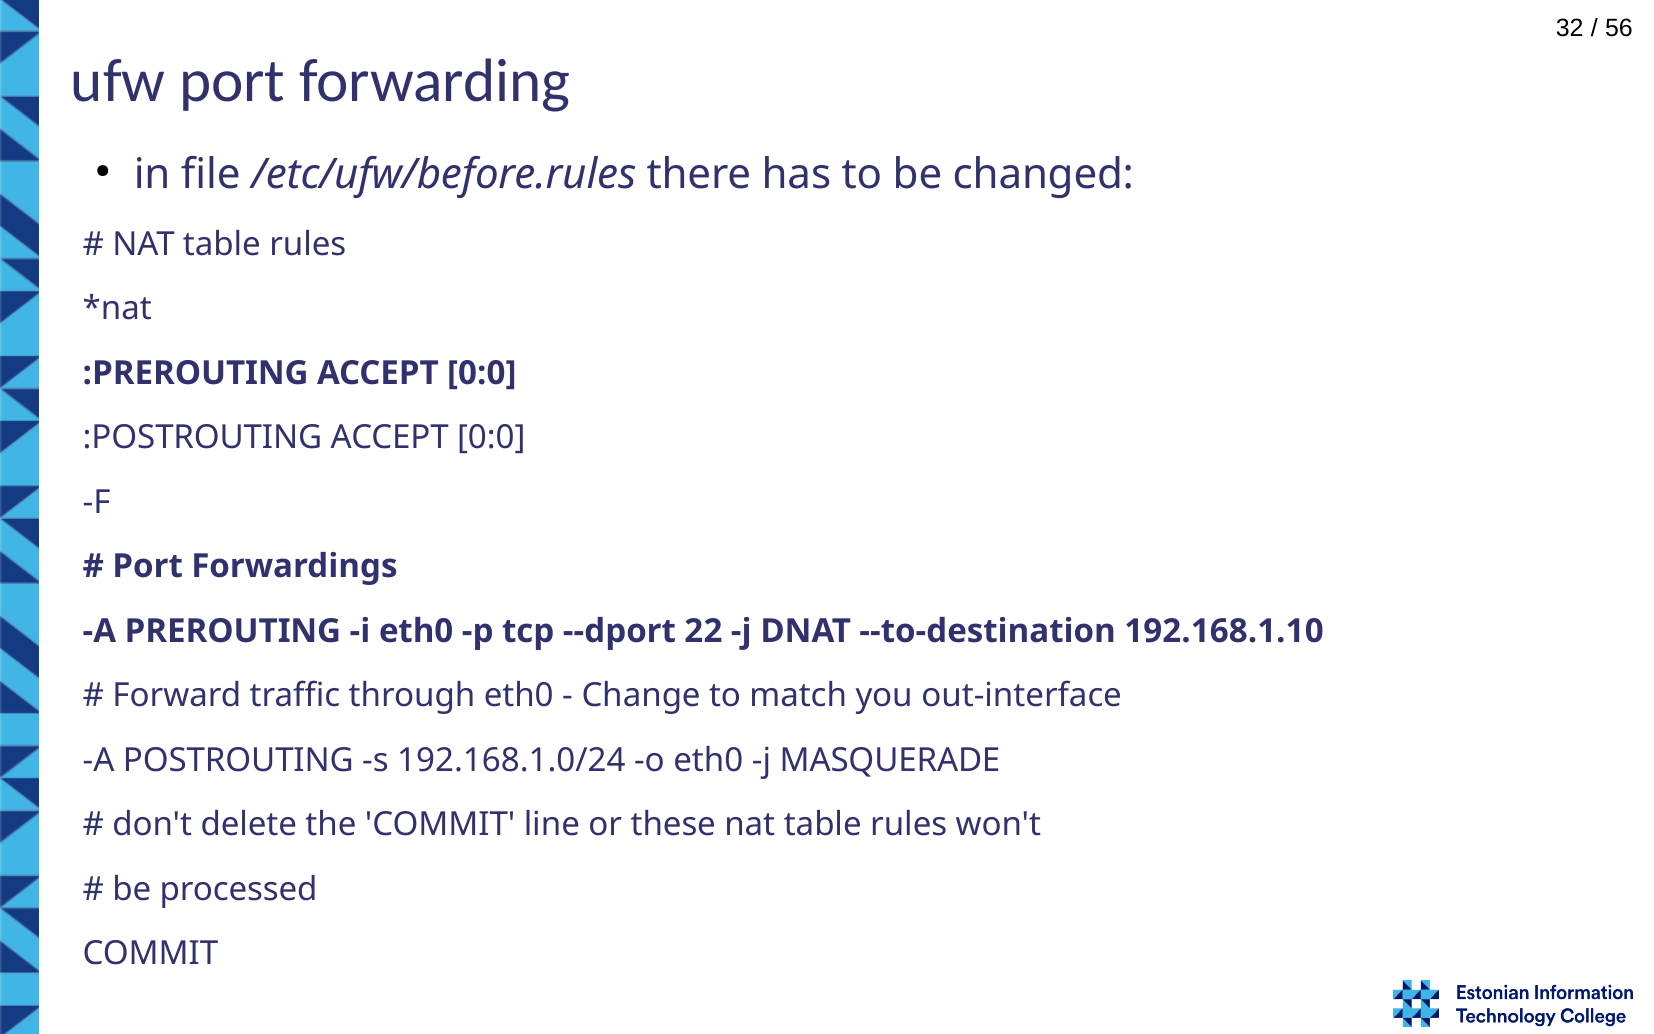

# ufw port forwarding
in file /etc/ufw/before.rules there has to be changed:
# NAT table rules
*nat
:PREROUTING ACCEPT [0:0]
:POSTROUTING ACCEPT [0:0]
-F
# Port Forwardings
-A PREROUTING -i eth0 -p tcp --dport 22 -j DNAT --to-destination 192.168.1.10
# Forward traffic through eth0 - Change to match you out-interface
-A POSTROUTING -s 192.168.1.0/24 -o eth0 -j MASQUERADE
# don't delete the 'COMMIT' line or these nat table rules won't
# be processed
COMMIT